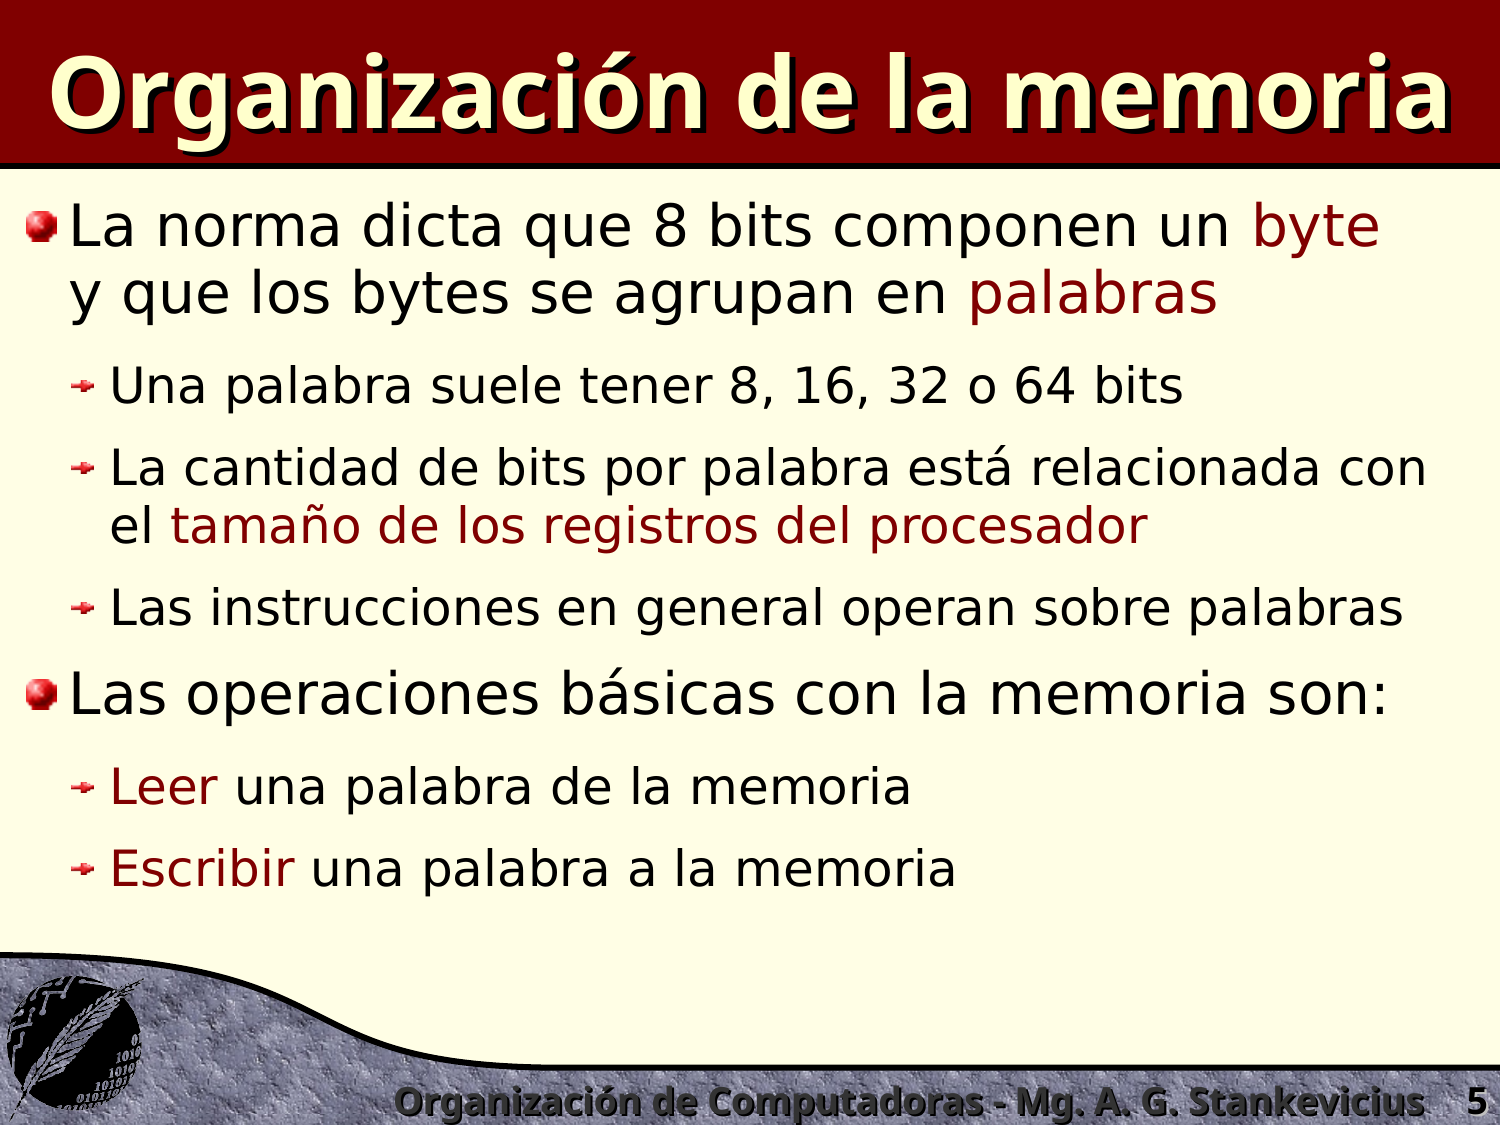

# Organización de la memoria
La norma dicta que 8 bits componen un byte
y que los bytes se agrupan en palabras
Una palabra suele tener 8, 16, 32 o 64 bits
La cantidad de bits por palabra está relacionada con el tamaño de los registros del procesador
Las instrucciones en general operan sobre palabras
Las operaciones básicas con la memoria son:
Leer una palabra de la memoria
Escribir una palabra a la memoria
5